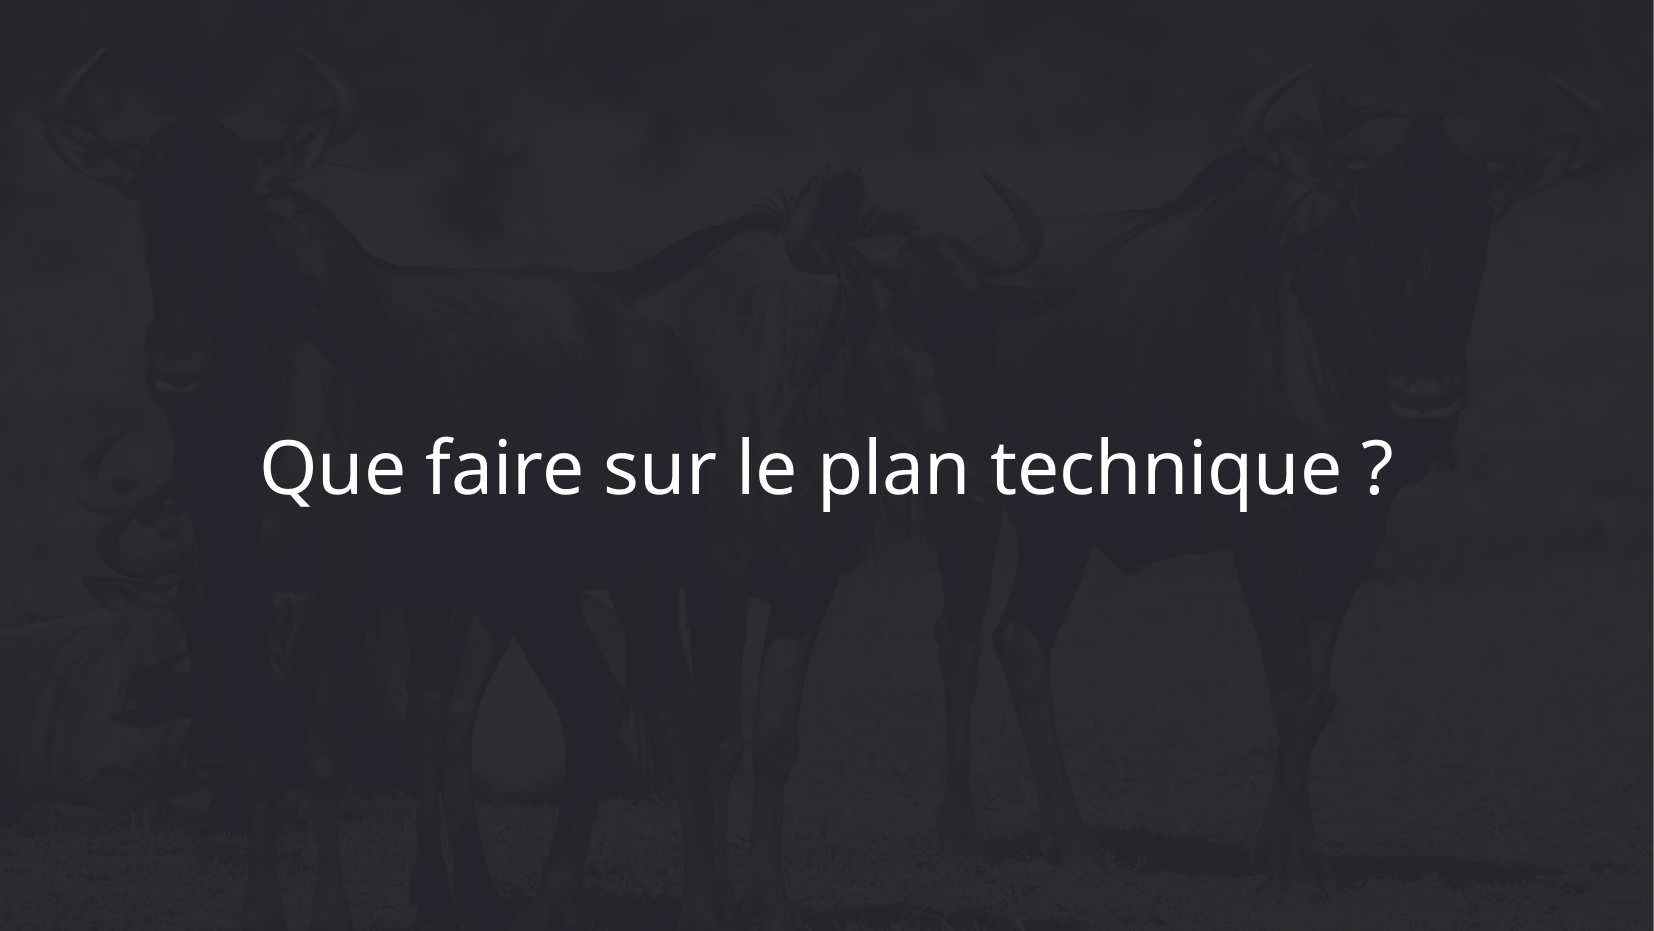

# Que faire sur le plan technique ?